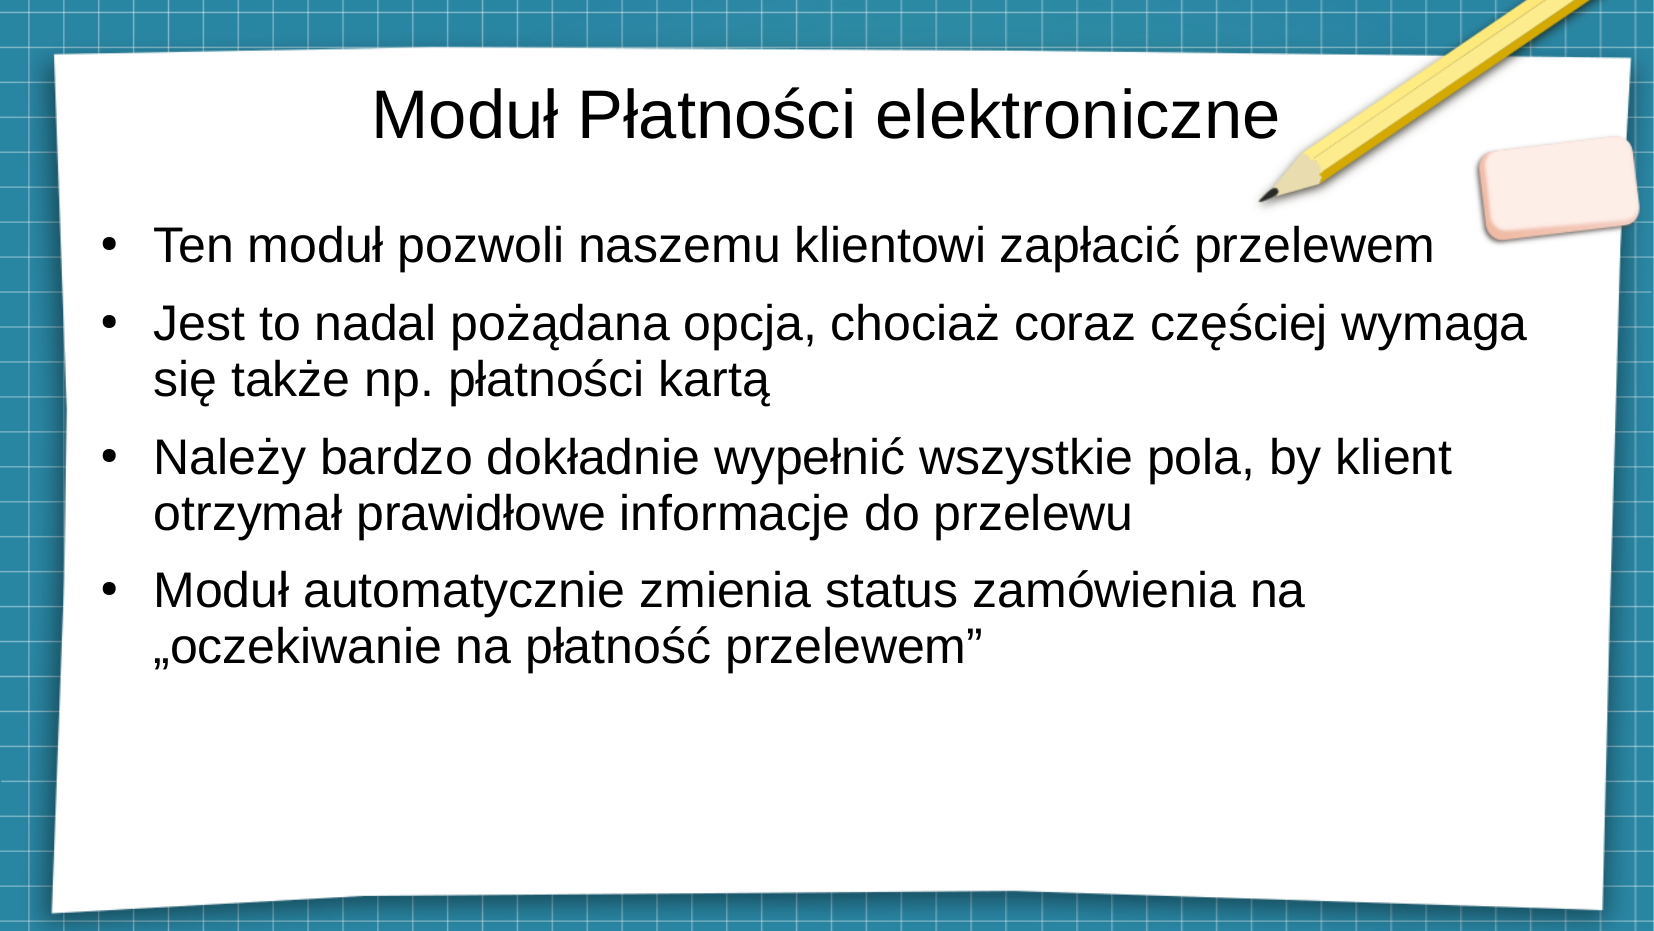

# Moduł Płatności elektroniczne
Ten moduł pozwoli naszemu klientowi zapłacić przelewem
Jest to nadal pożądana opcja, chociaż coraz częściej wymaga się także np. płatności kartą
Należy bardzo dokładnie wypełnić wszystkie pola, by klient otrzymał prawidłowe informacje do przelewu
Moduł automatycznie zmienia status zamówienia na „oczekiwanie na płatność przelewem”